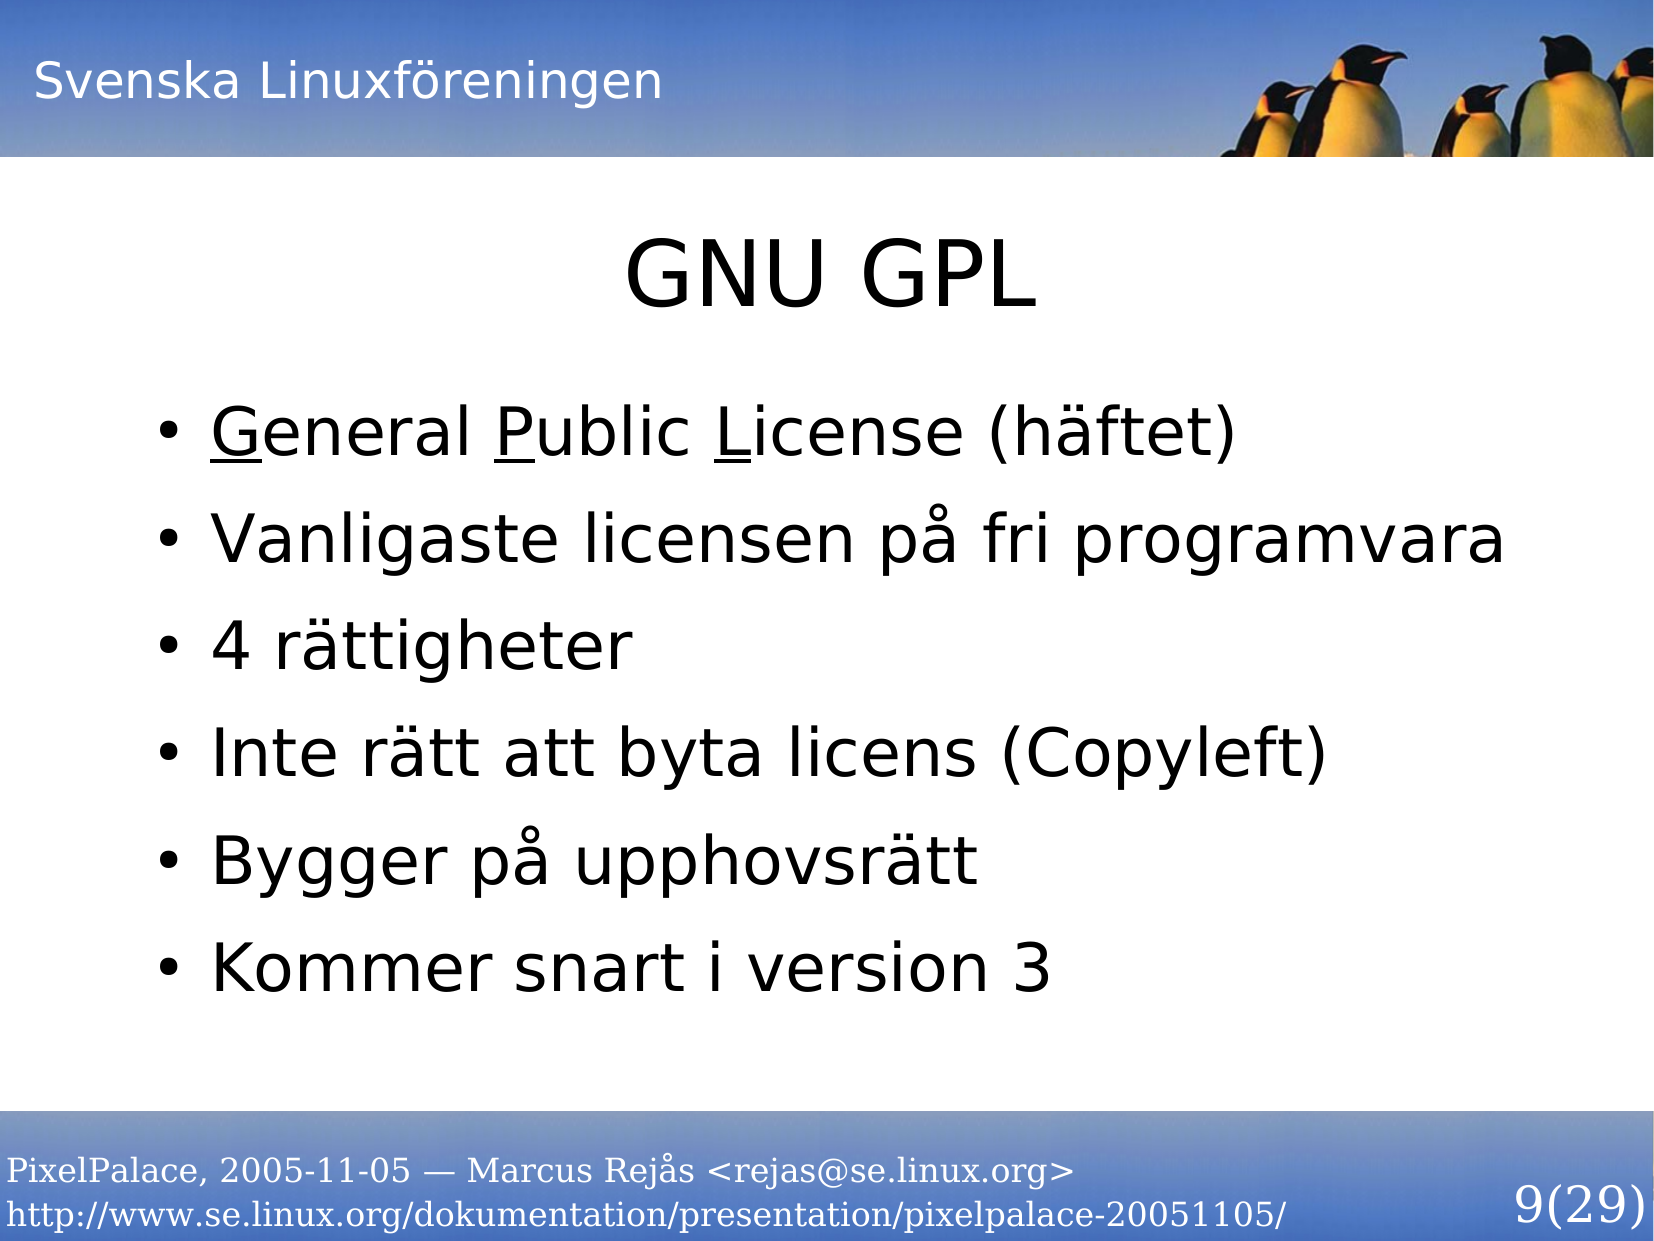

# GNU GPL
General Public License (häftet)
Vanligaste licensen på fri programvara
4 rättigheter
Inte rätt att byta licens (Copyleft)
Bygger på upphovsrätt
Kommer snart i version 3